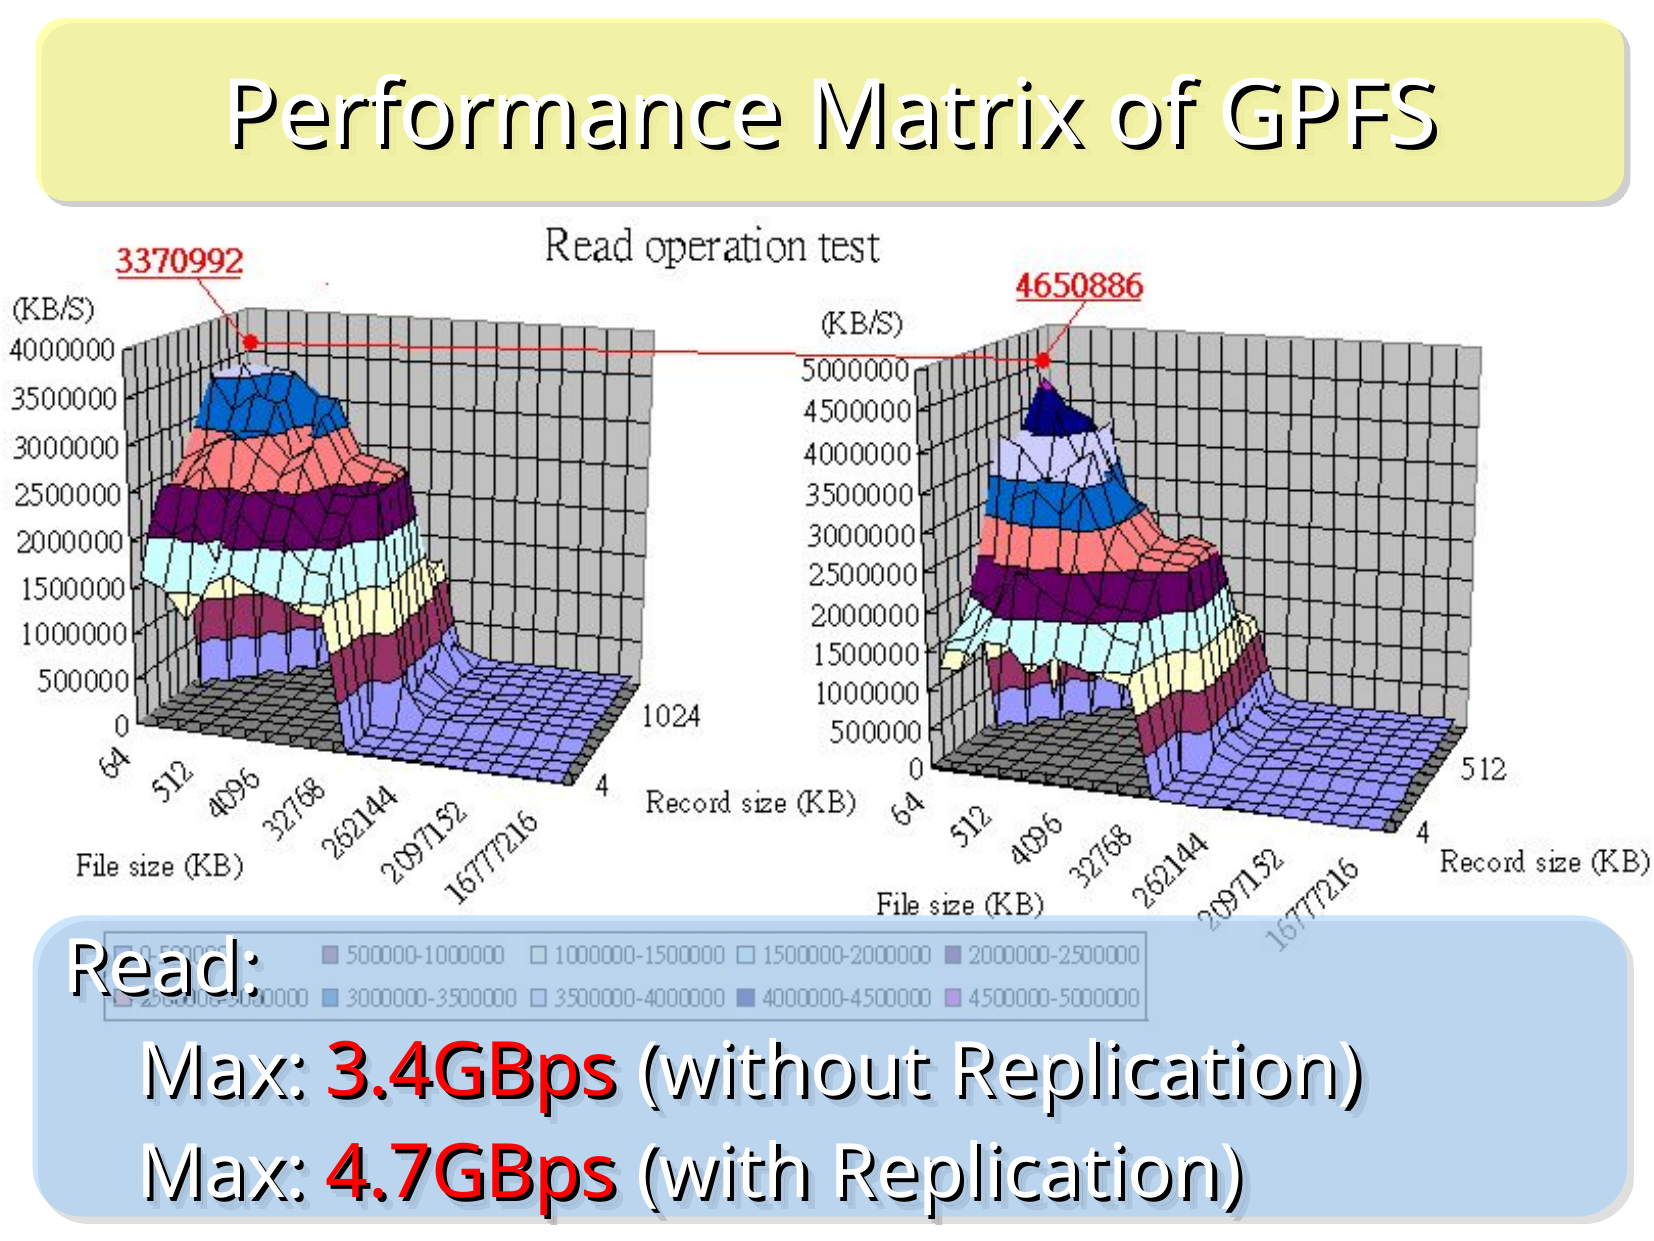

Performance Matrix of GPFS
Read:
	Max: 3.4GBps (without Replication)
	Max: 4.7GBps (with Replication)